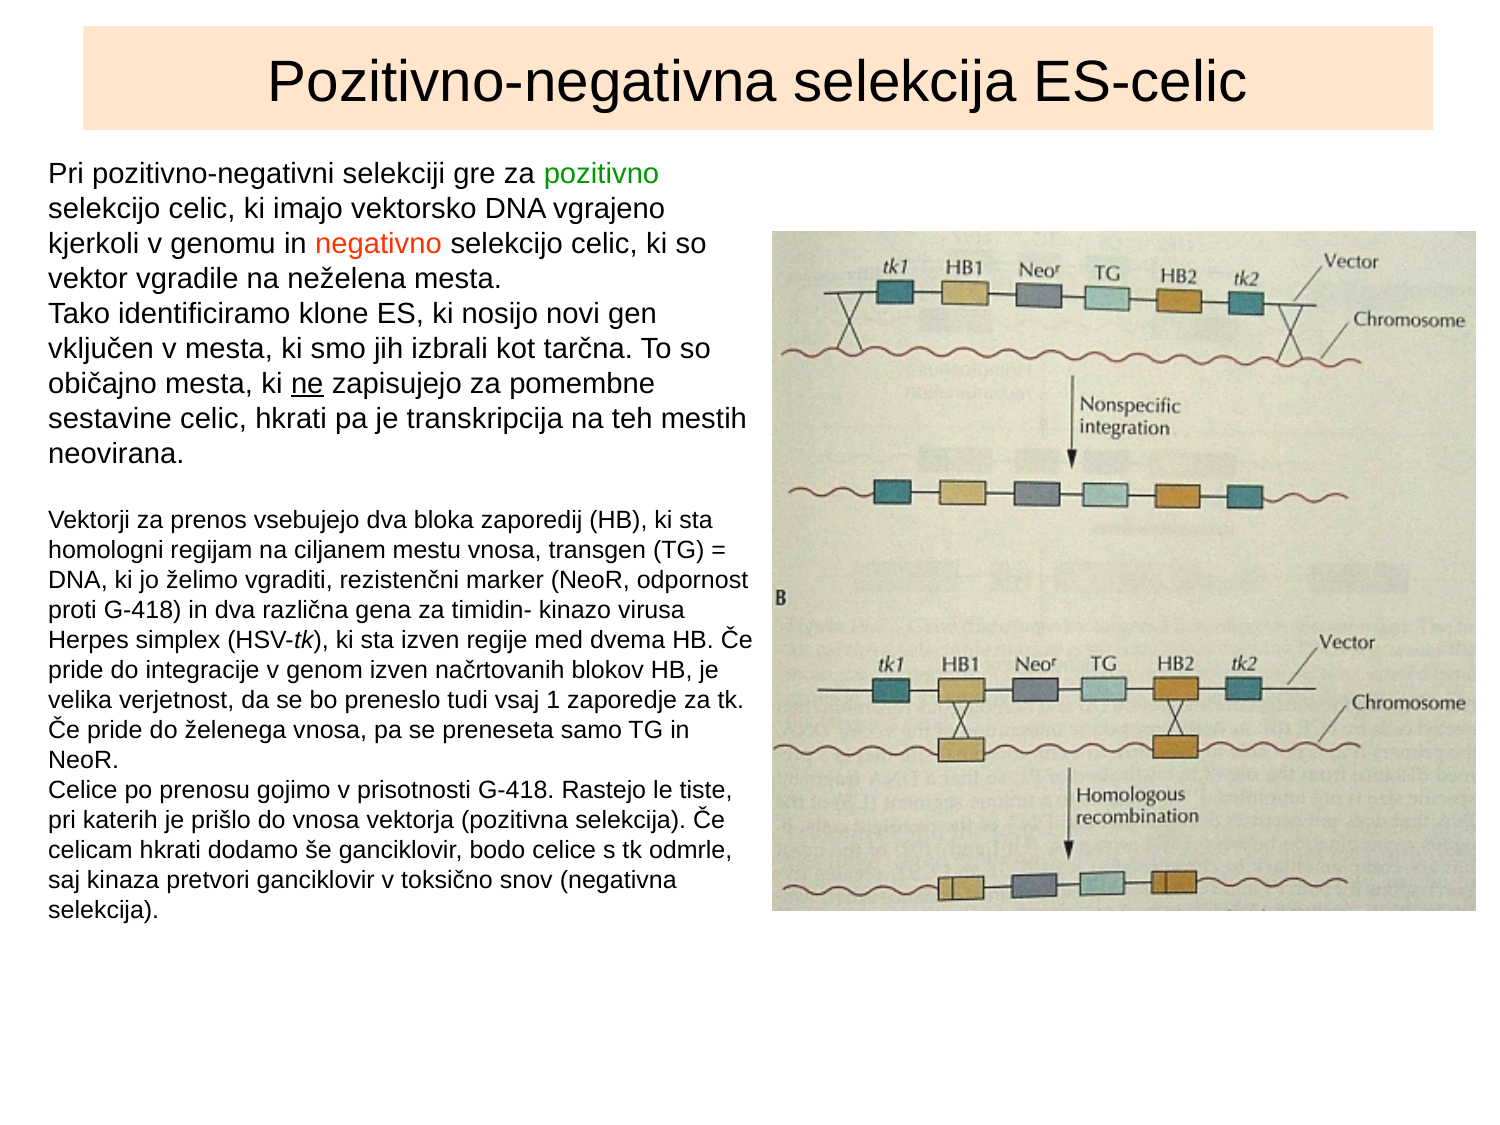

Pozitivno-negativna selekcija ES-celic
Pri pozitivno-negativni selekciji gre za pozitivno selekcijo celic, ki imajo vektorsko DNA vgrajeno kjerkoli v genomu in negativno selekcijo celic, ki so vektor vgradile na neželena mesta.
Tako identificiramo klone ES, ki nosijo novi gen vključen v mesta, ki smo jih izbrali kot tarčna. To so običajno mesta, ki ne zapisujejo za pomembne sestavine celic, hkrati pa je transkripcija na teh mestih neovirana.
Vektorji za prenos vsebujejo dva bloka zaporedij (HB), ki sta homologni regijam na ciljanem mestu vnosa, transgen (TG) = DNA, ki jo želimo vgraditi, rezistenčni marker (NeoR, odpornost proti G-418) in dva različna gena za timidin- kinazo virusa Herpes simplex (HSV-tk), ki sta izven regije med dvema HB. Če pride do integracije v genom izven načrtovanih blokov HB, je velika verjetnost, da se bo preneslo tudi vsaj 1 zaporedje za tk. Če pride do želenega vnosa, pa se preneseta samo TG in NeoR.
Celice po prenosu gojimo v prisotnosti G-418. Rastejo le tiste, pri katerih je prišlo do vnosa vektorja (pozitivna selekcija). Če celicam hkrati dodamo še ganciklovir, bodo celice s tk odmrle, saj kinaza pretvori ganciklovir v toksično snov (negativna selekcija).